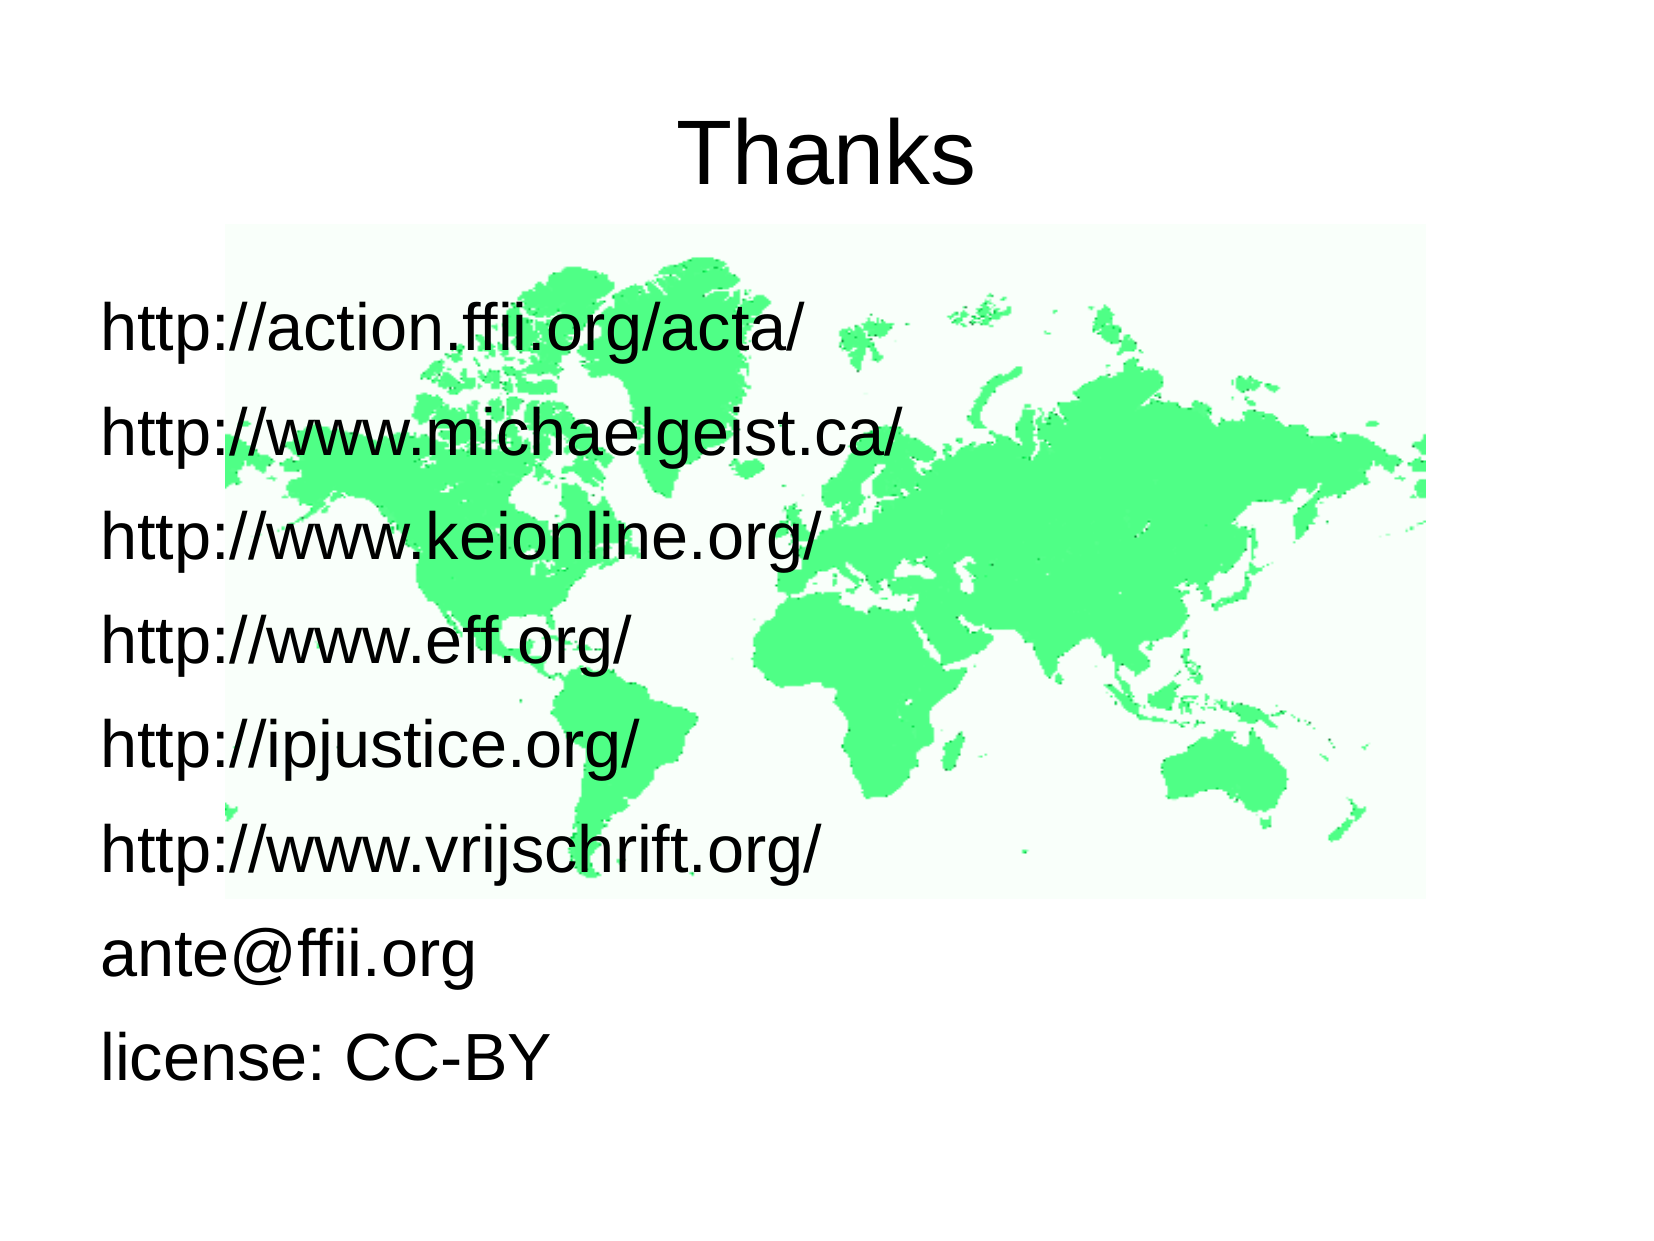

# Thanks
http://action.ffii.org/acta/
http://www.michaelgeist.ca/
http://www.keionline.org/
http://www.eff.org/
http://ipjustice.org/
http://www.vrijschrift.org/
ante@ffii.org
license: CC-BY